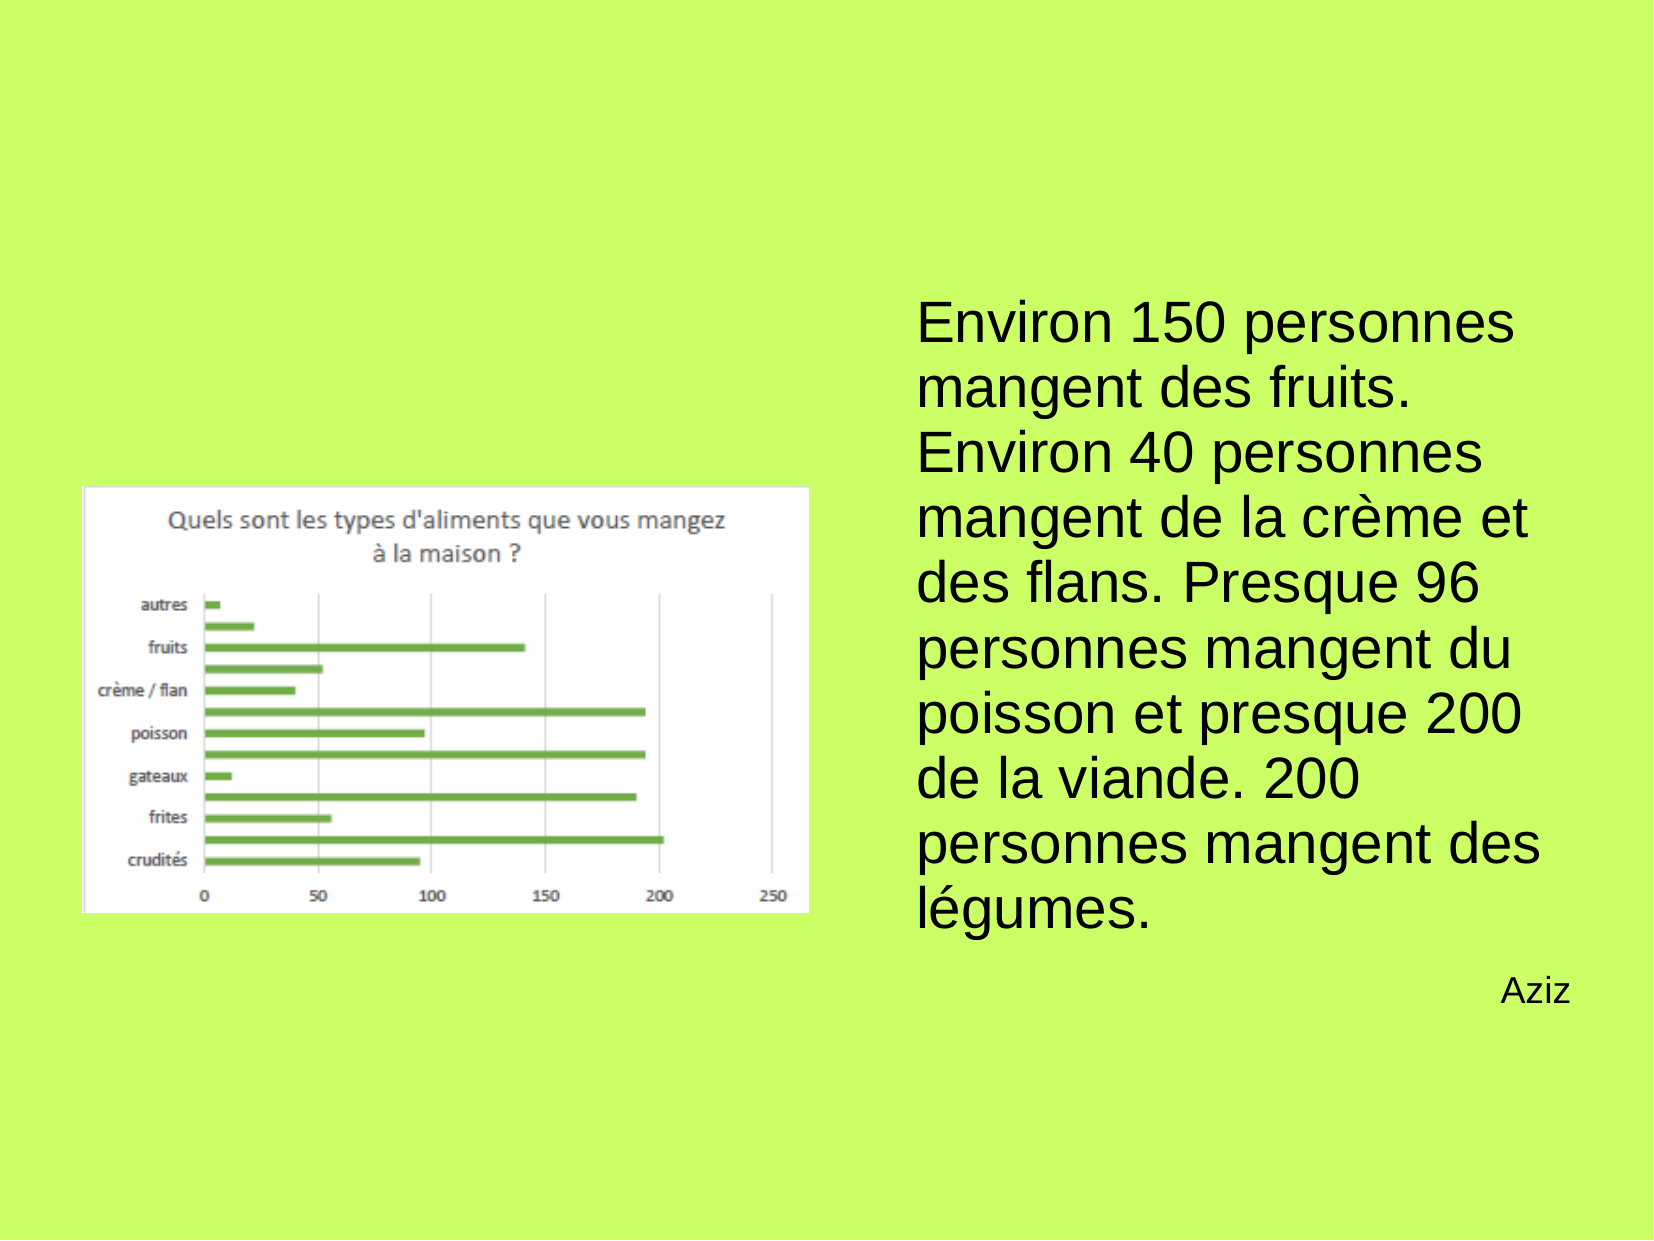

#
Environ 150 personnes mangent des fruits. Environ 40 personnes mangent de la crème et des flans. Presque 96 personnes mangent du poisson et presque 200 de la viande. 200 personnes mangent des légumes.
Aziz